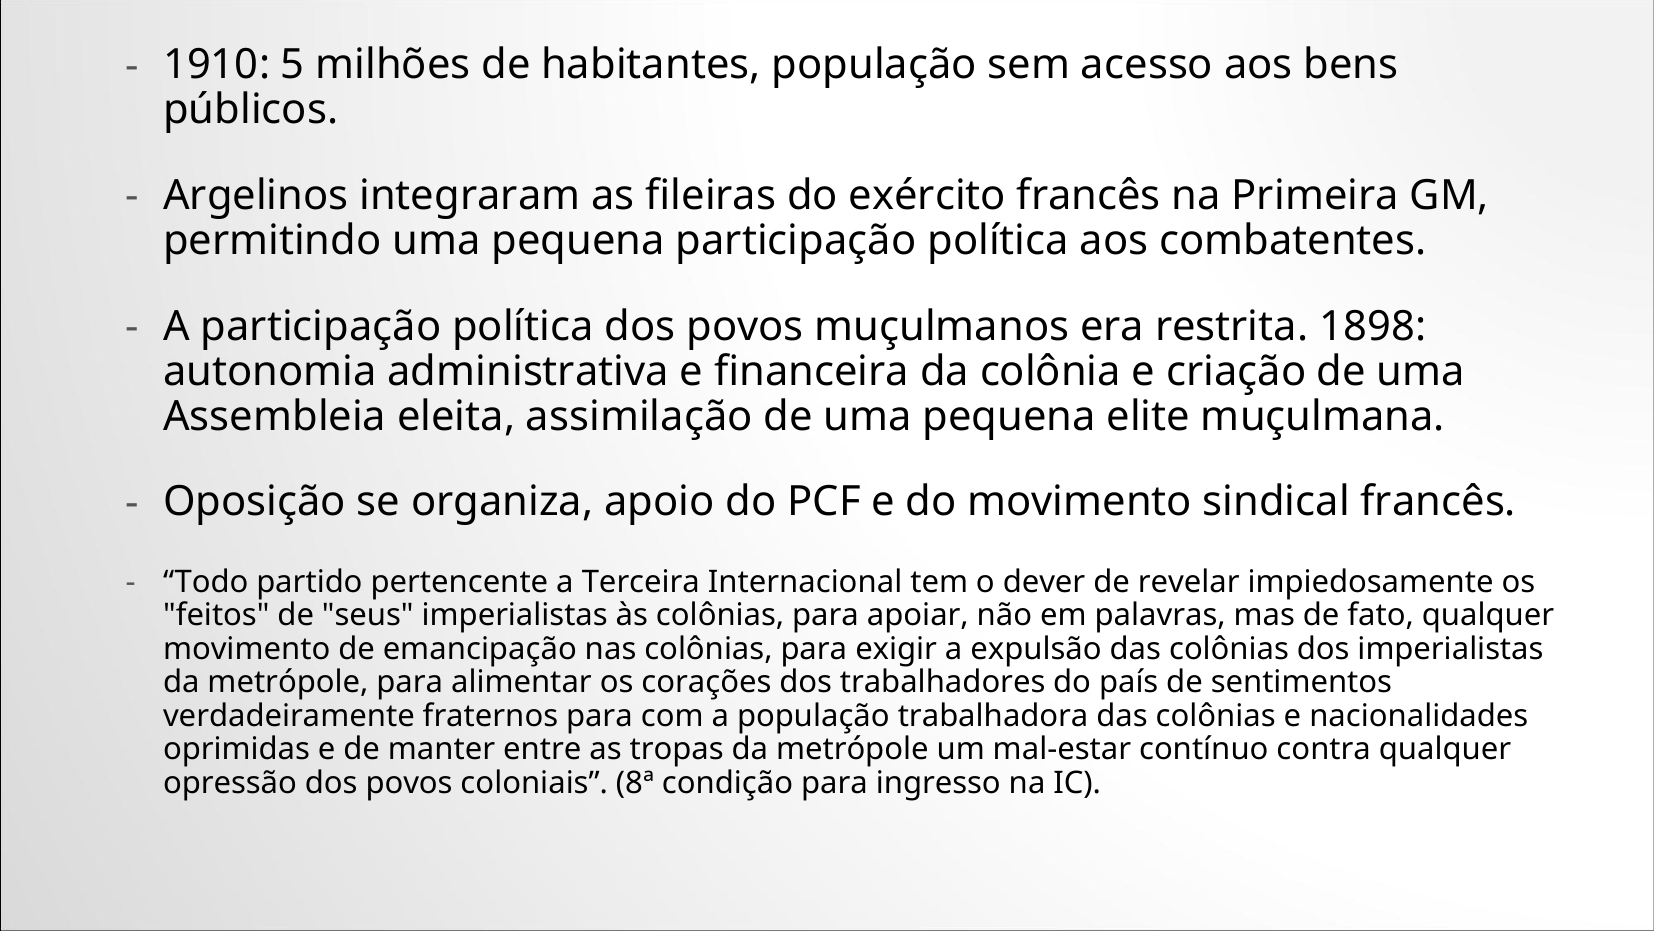

1910: 5 milhões de habitantes, população sem acesso aos bens públicos.
Argelinos integraram as fileiras do exército francês na Primeira GM, permitindo uma pequena participação política aos combatentes.
A participação política dos povos muçulmanos era restrita. 1898: autonomia administrativa e financeira da colônia e criação de uma Assembleia eleita, assimilação de uma pequena elite muçulmana.
Oposição se organiza, apoio do PCF e do movimento sindical francês.
“Todo partido pertencente a Terceira Internacional tem o dever de revelar impiedosamente os "feitos" de "seus" imperialistas às colônias, para apoiar, não em palavras, mas de fato, qualquer movimento de emancipação nas colônias, para exigir a expulsão das colônias dos imperialistas da metrópole, para alimentar os corações dos trabalhadores do país de sentimentos verdadeiramente fraternos para com a população trabalhadora das colônias e nacionalidades oprimidas e de manter entre as tropas da metrópole um mal-estar contínuo contra qualquer opressão dos povos coloniais”. (8ª condição para ingresso na IC).